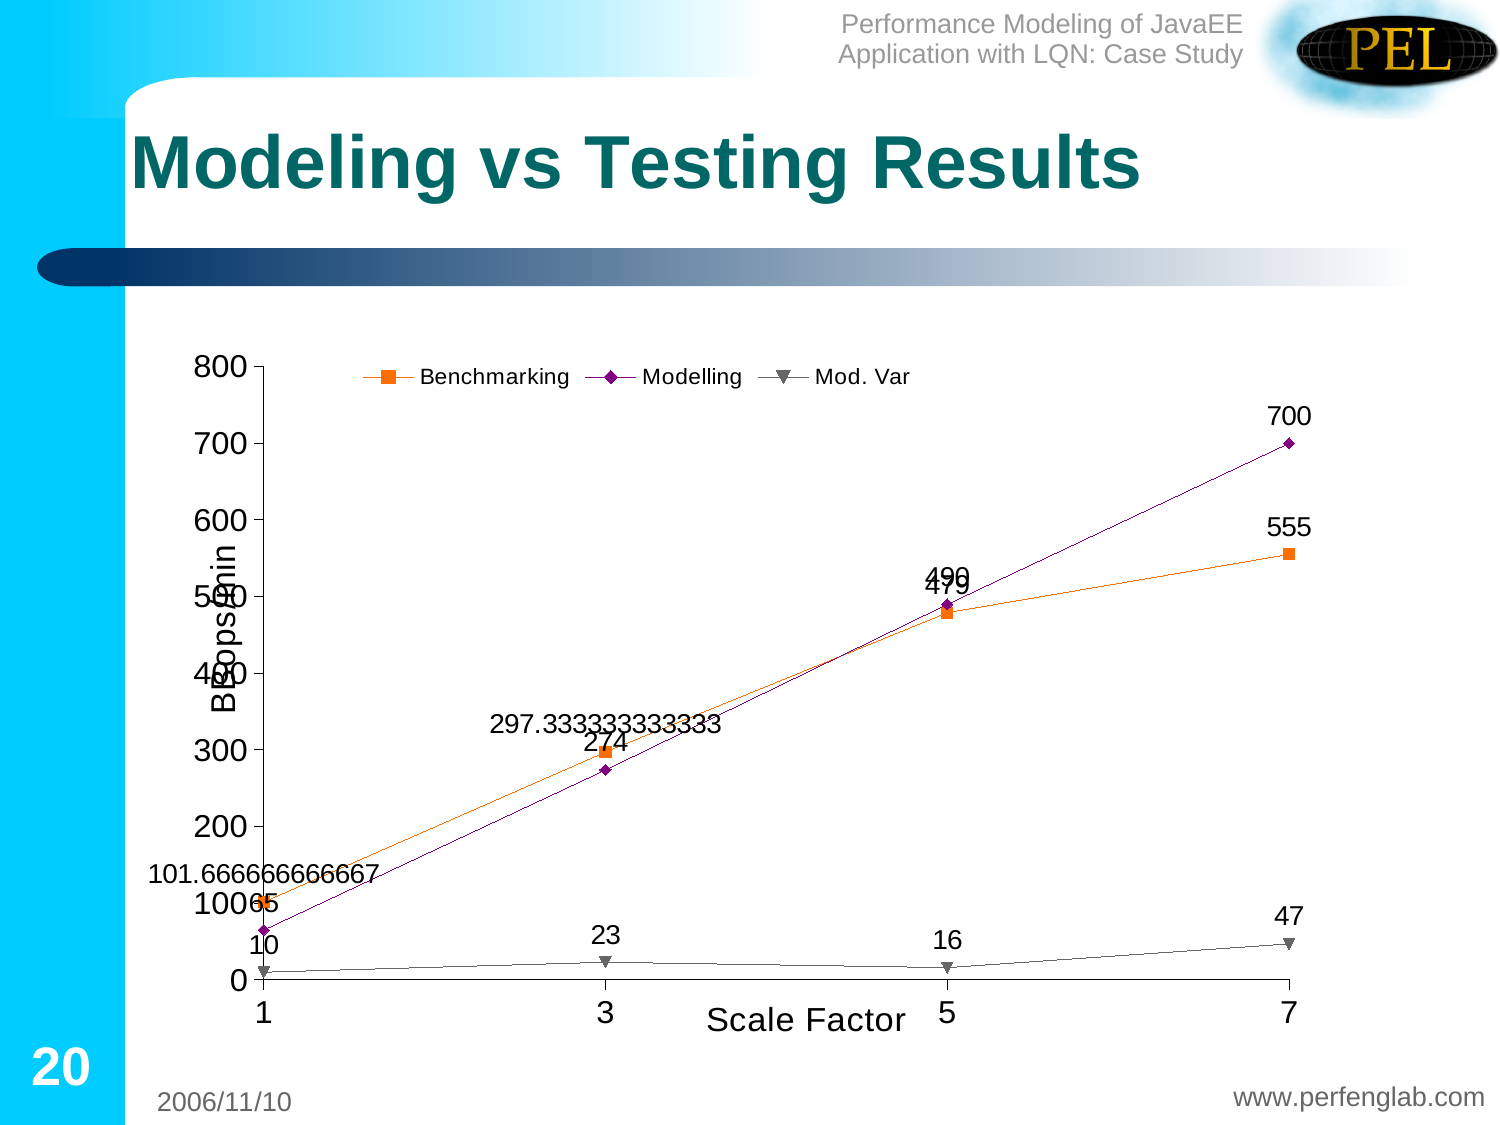

# Modeling vs Testing Results
### Chart
| Category | Benchmarking | Modelling | Mod. Var |
|---|---|---|---|
| 1 | 101.666666666667 | 65.0 | 10.0 |
| 3 | 297.333333333333 | 274.0 | 23.0 |
| 5 | 479.0 | 490.0 | 16.0 |
| 7 | 555.0 | 700.0 | 47.0 |20